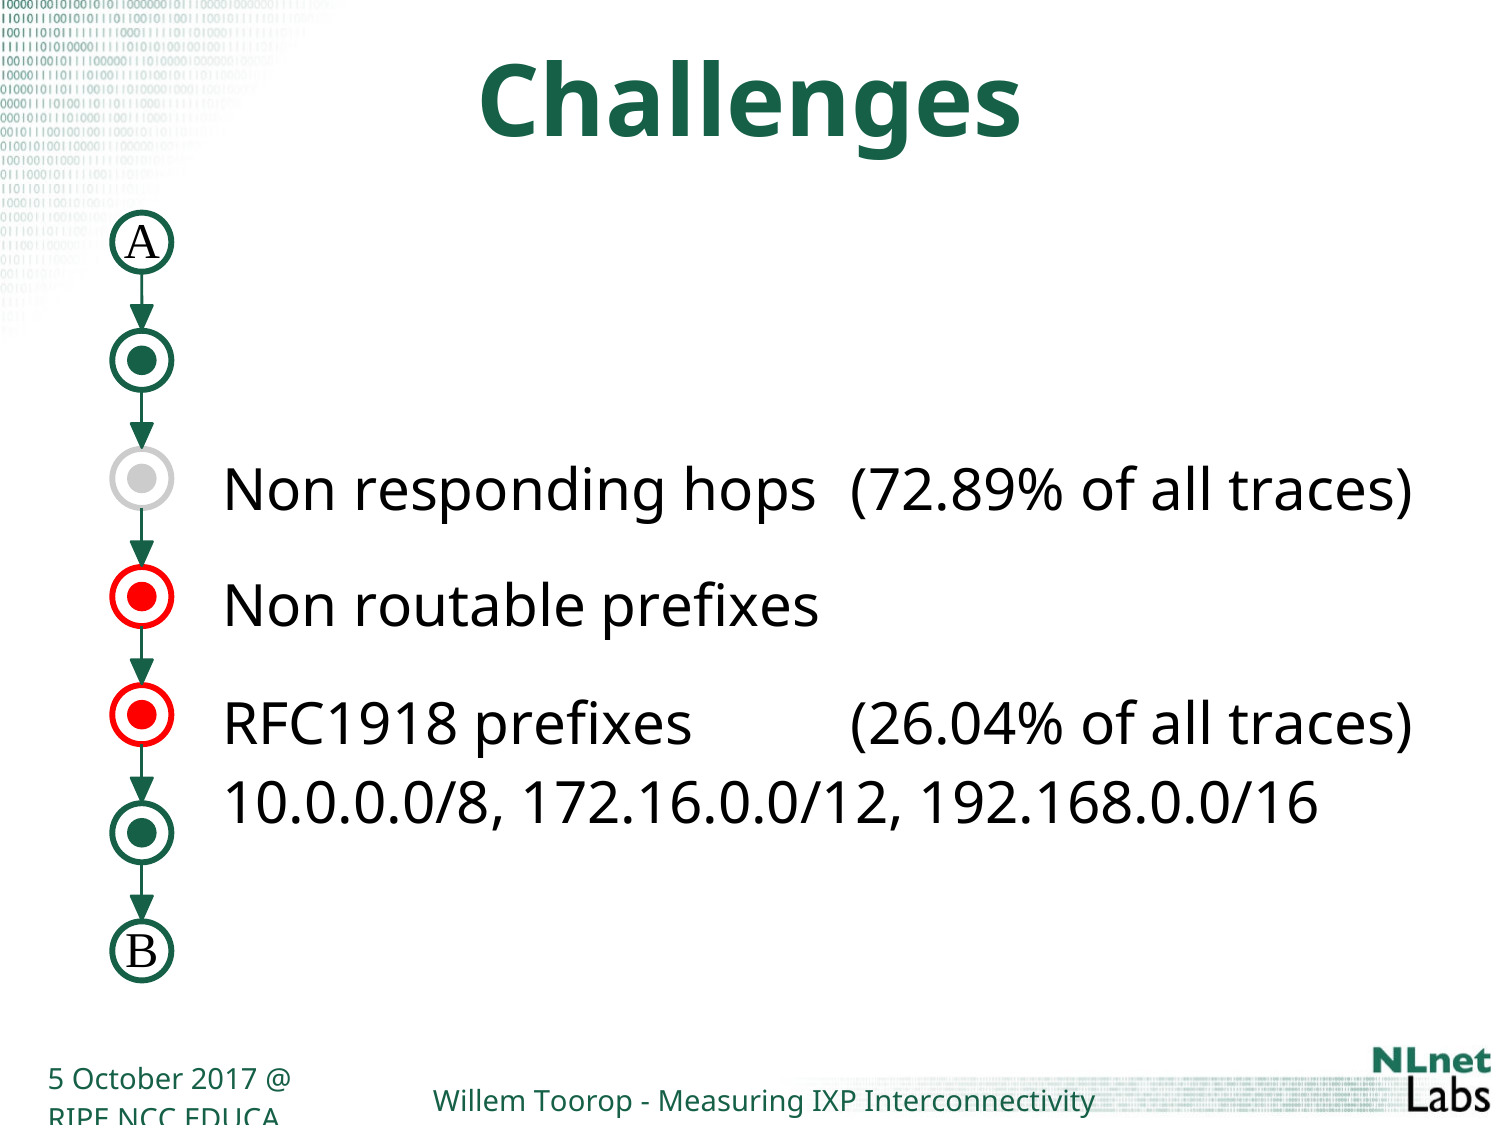

# Challenges
A
Non responding hops	(72.89% of all traces)
Non routable prefixes
RFC1918 prefixes		(26.04% of all traces)
10.0.0.0/8, 172.16.0.0/12, 192.168.0.0/16
B